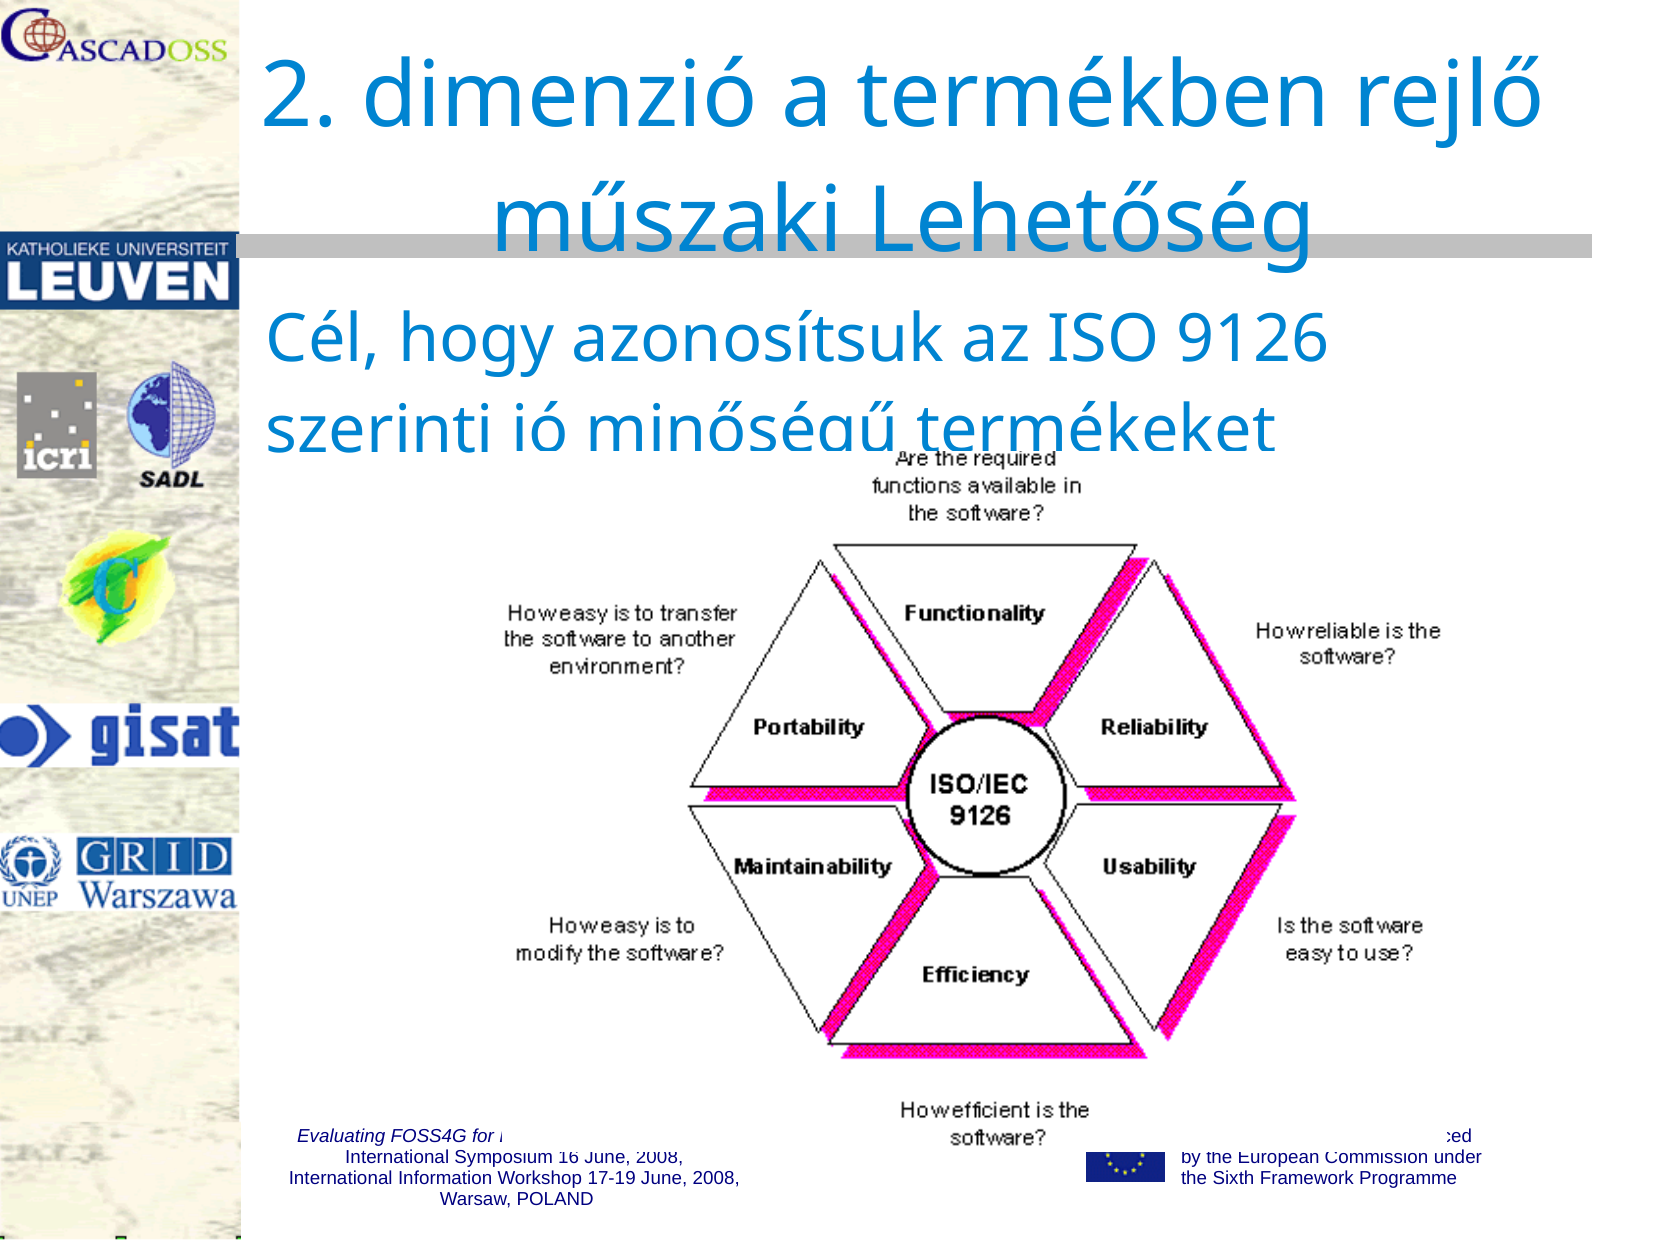

# 2. dimenzió a termékben rejlő műszaki Lehetőség
Cél, hogy azonosítsuk az ISO 9126 szerinti jó minőségű termékeket